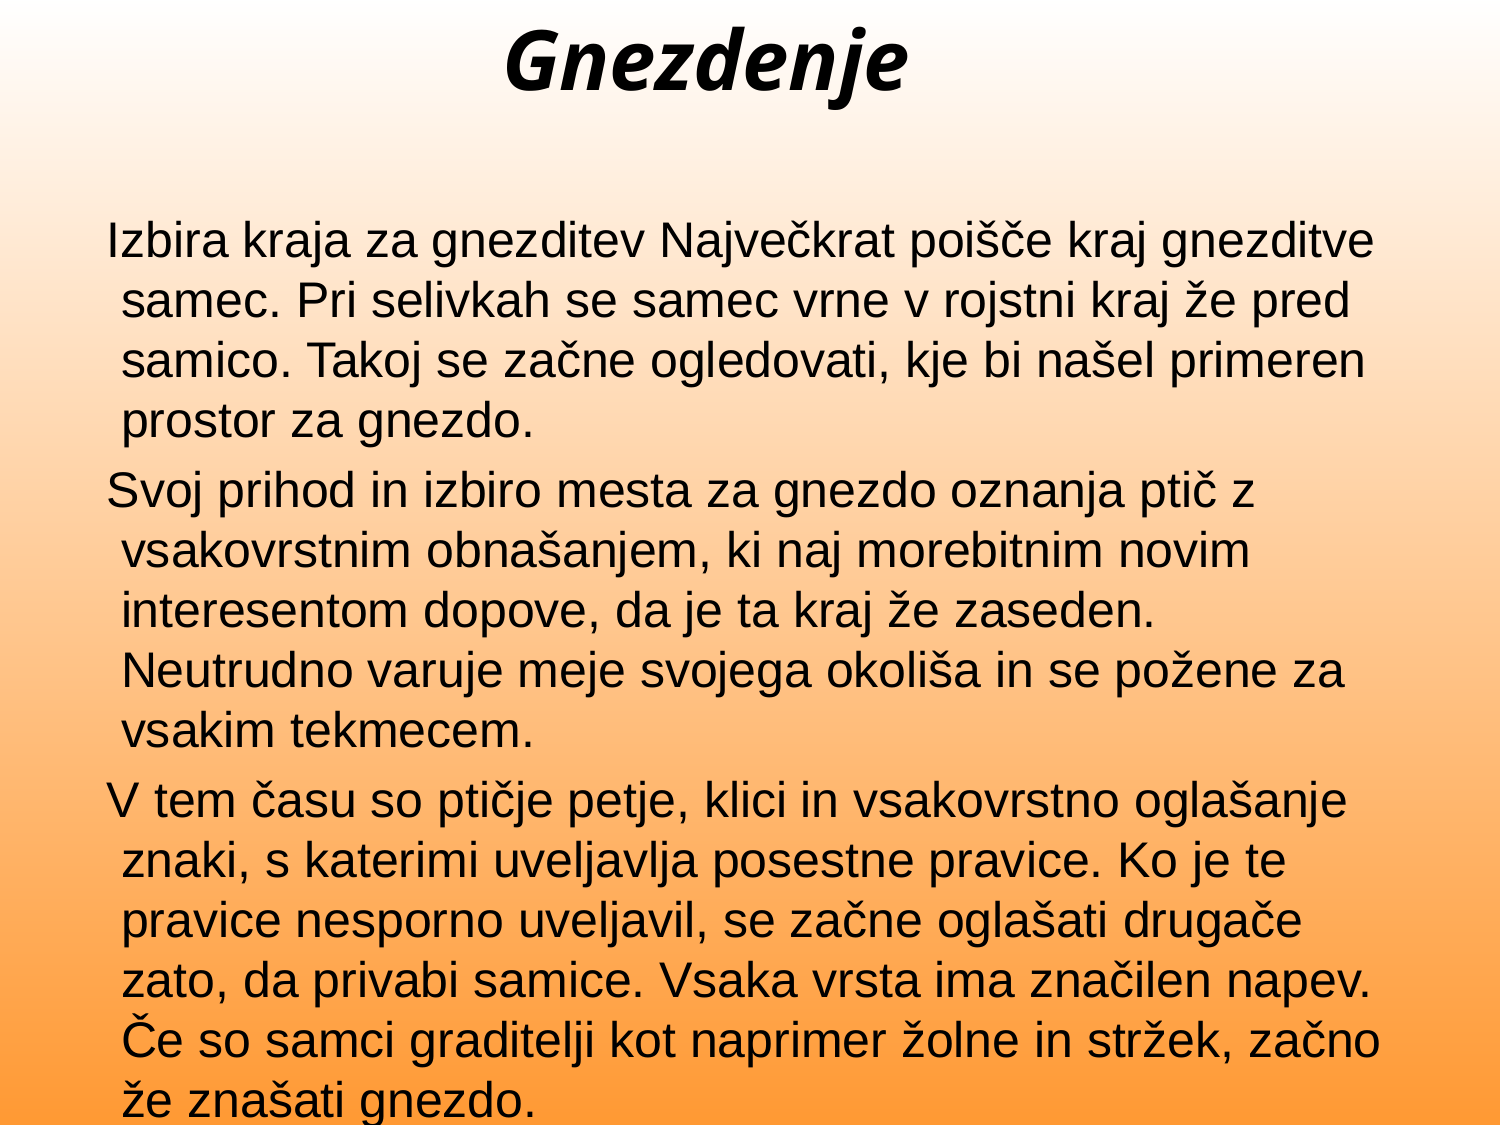

Gnezdenje
 Izbira kraja za gnezditev Največkrat poišče kraj gnezditve samec. Pri selivkah se samec vrne v rojstni kraj že pred samico. Takoj se začne ogledovati, kje bi našel primeren prostor za gnezdo.
 Svoj prihod in izbiro mesta za gnezdo oznanja ptič z vsakovrstnim obnašanjem, ki naj morebitnim novim interesentom dopove, da je ta kraj že zaseden. Neutrudno varuje meje svojega okoliša in se požene za vsakim tekmecem.
 V tem času so ptičje petje, klici in vsakovrstno oglašanje znaki, s katerimi uveljavlja posestne pravice. Ko je te pravice nesporno uveljavil, se začne oglašati drugače zato, da privabi samice. Vsaka vrsta ima značilen napev. Če so samci graditelji kot naprimer žolne in stržek, začno že znašati gnezdo.